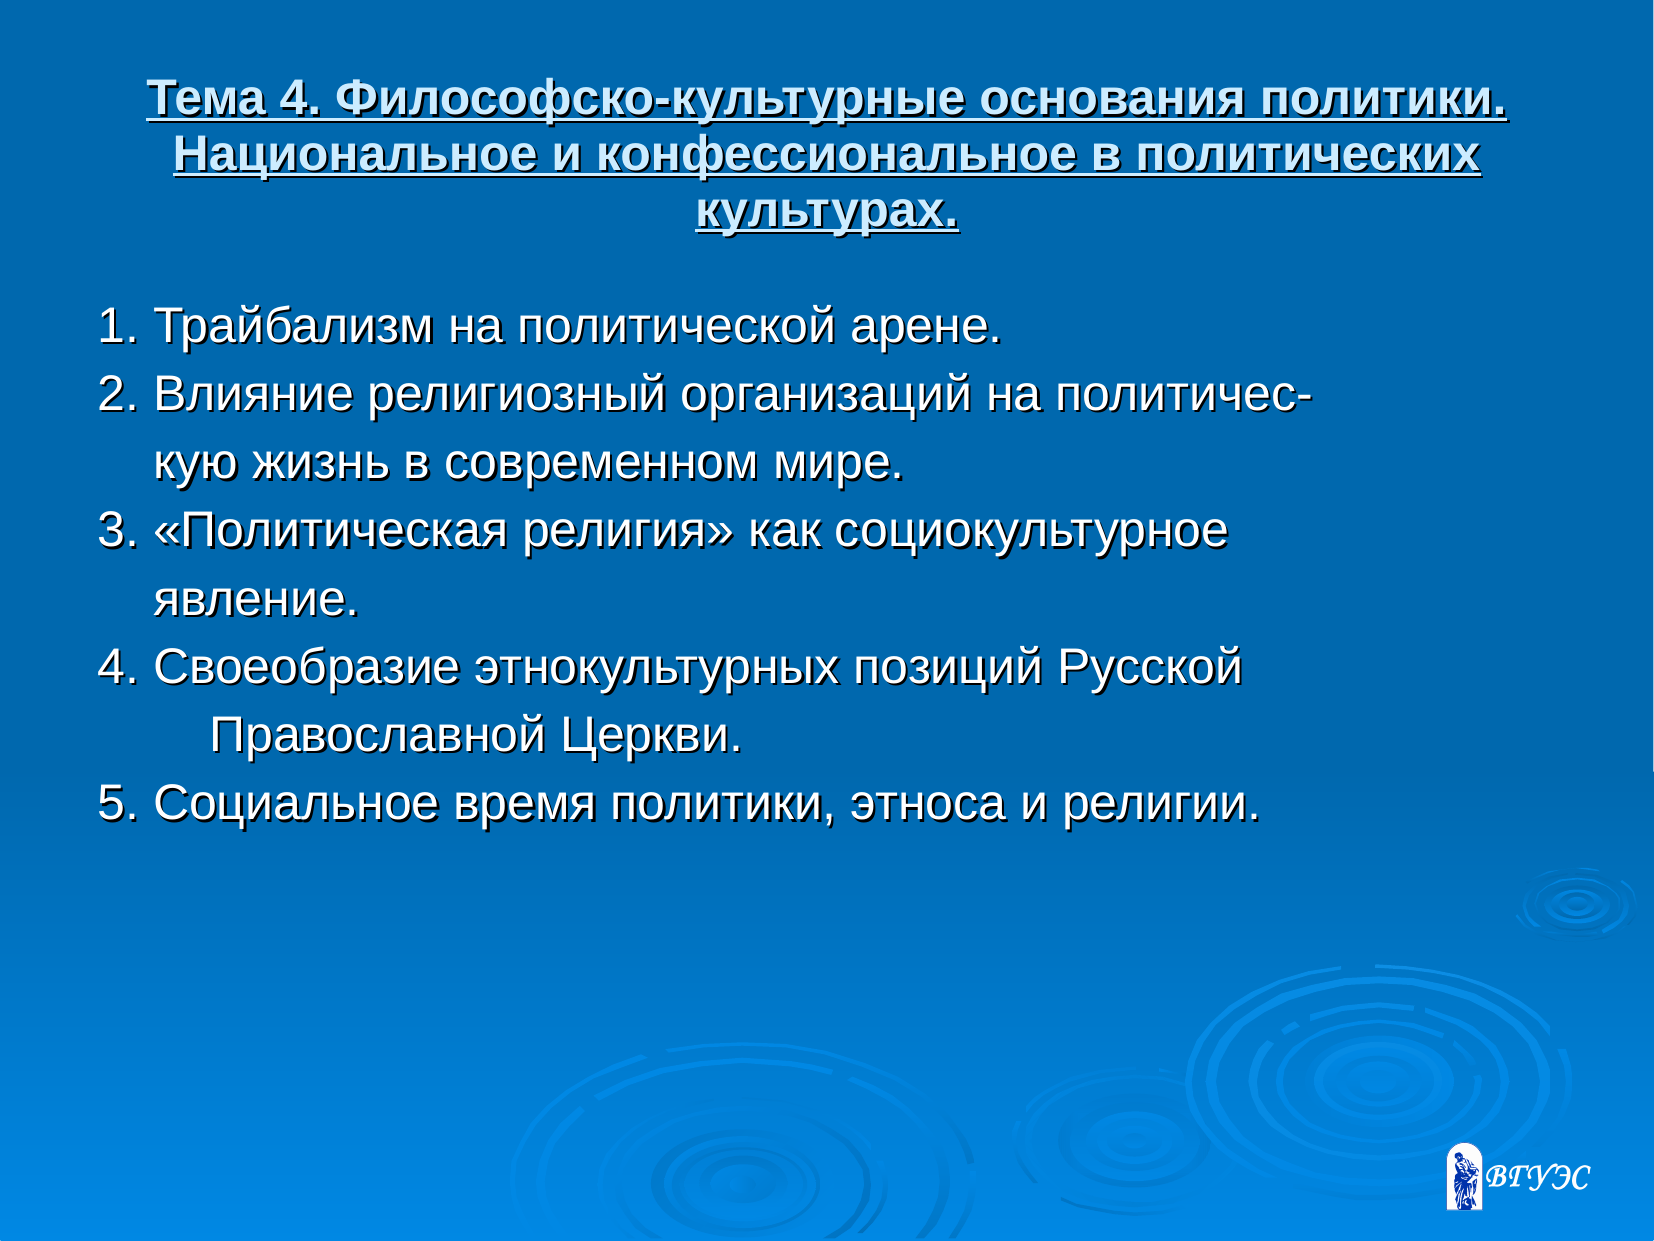

# Тема 4. Философско-культурные основания политики. Национальное и конфессиональное в политических культурах.
1. Трайбализм на политической арене.
2. Влияние религиозный организаций на политичес-
 кую жизнь в современном мире.
3. «Политическая религия» как социокультурное
 явление.
4. Своеобразие этнокультурных позиций Русской
 Православной Церкви.
5. Социальное время политики, этноса и религии.